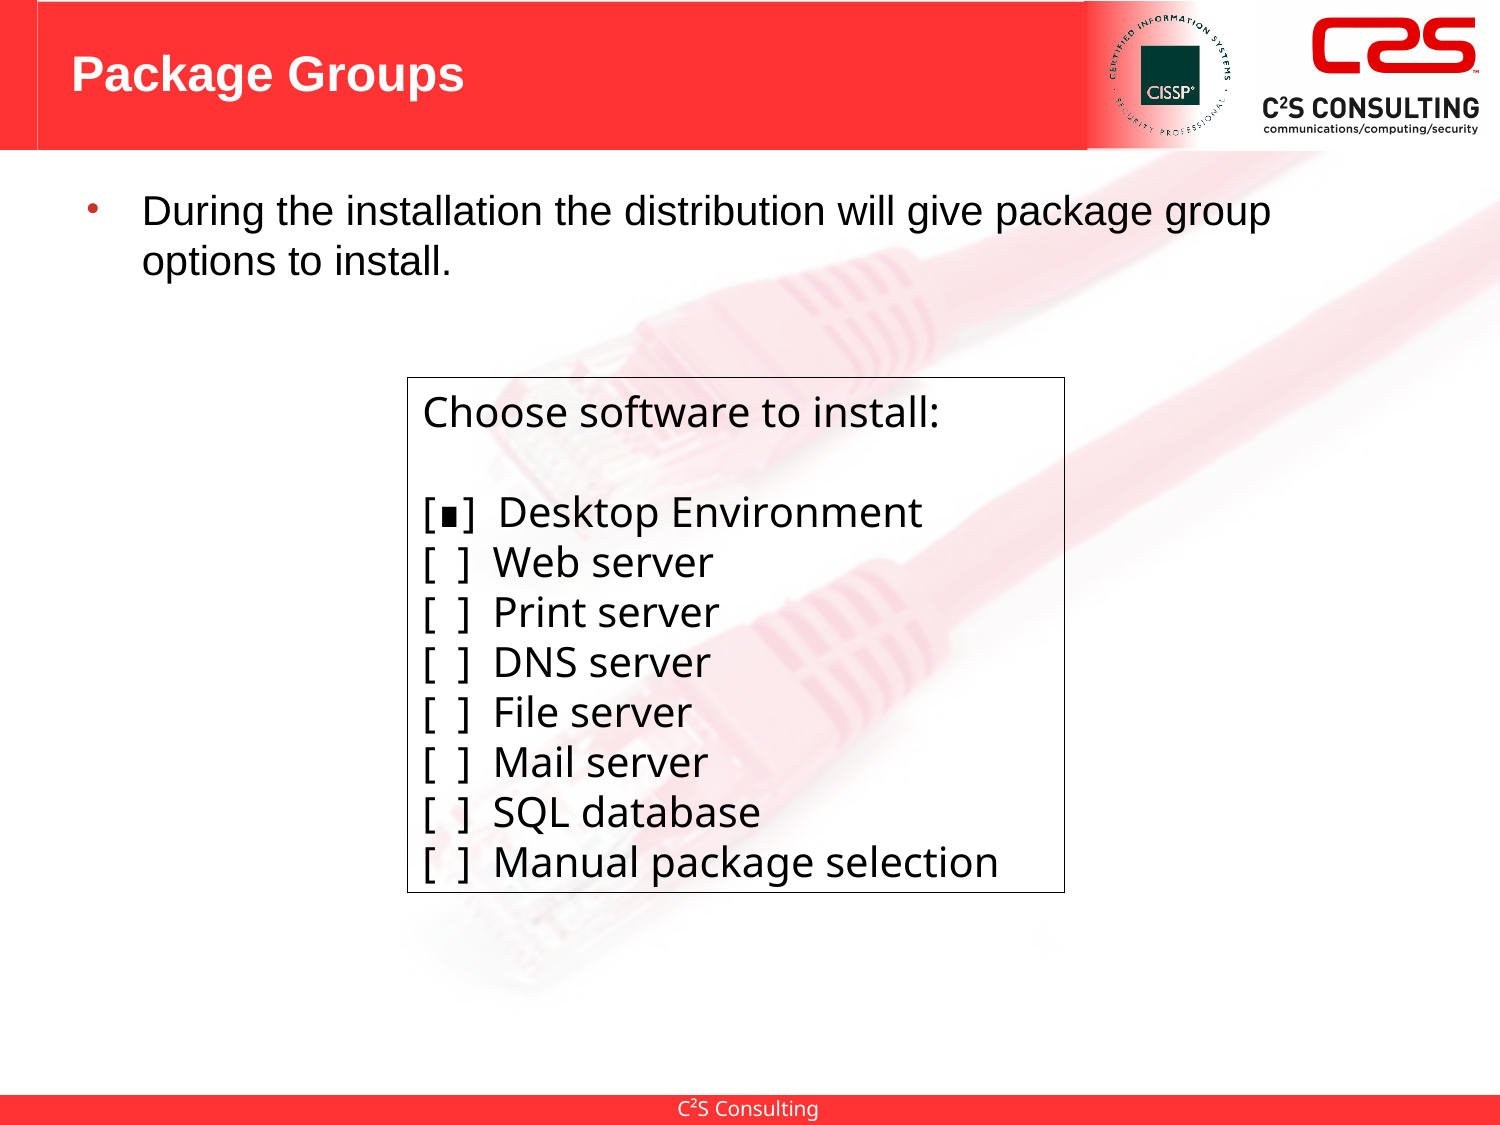

# Package Groups
During the installation the distribution will give package group options to install.
Choose software to install:
[∎] Desktop Environment
[ ] Web server
[ ] Print server
[ ] DNS server
[ ] File server
[ ] Mail server
[ ] SQL database
[ ] Manual package selection